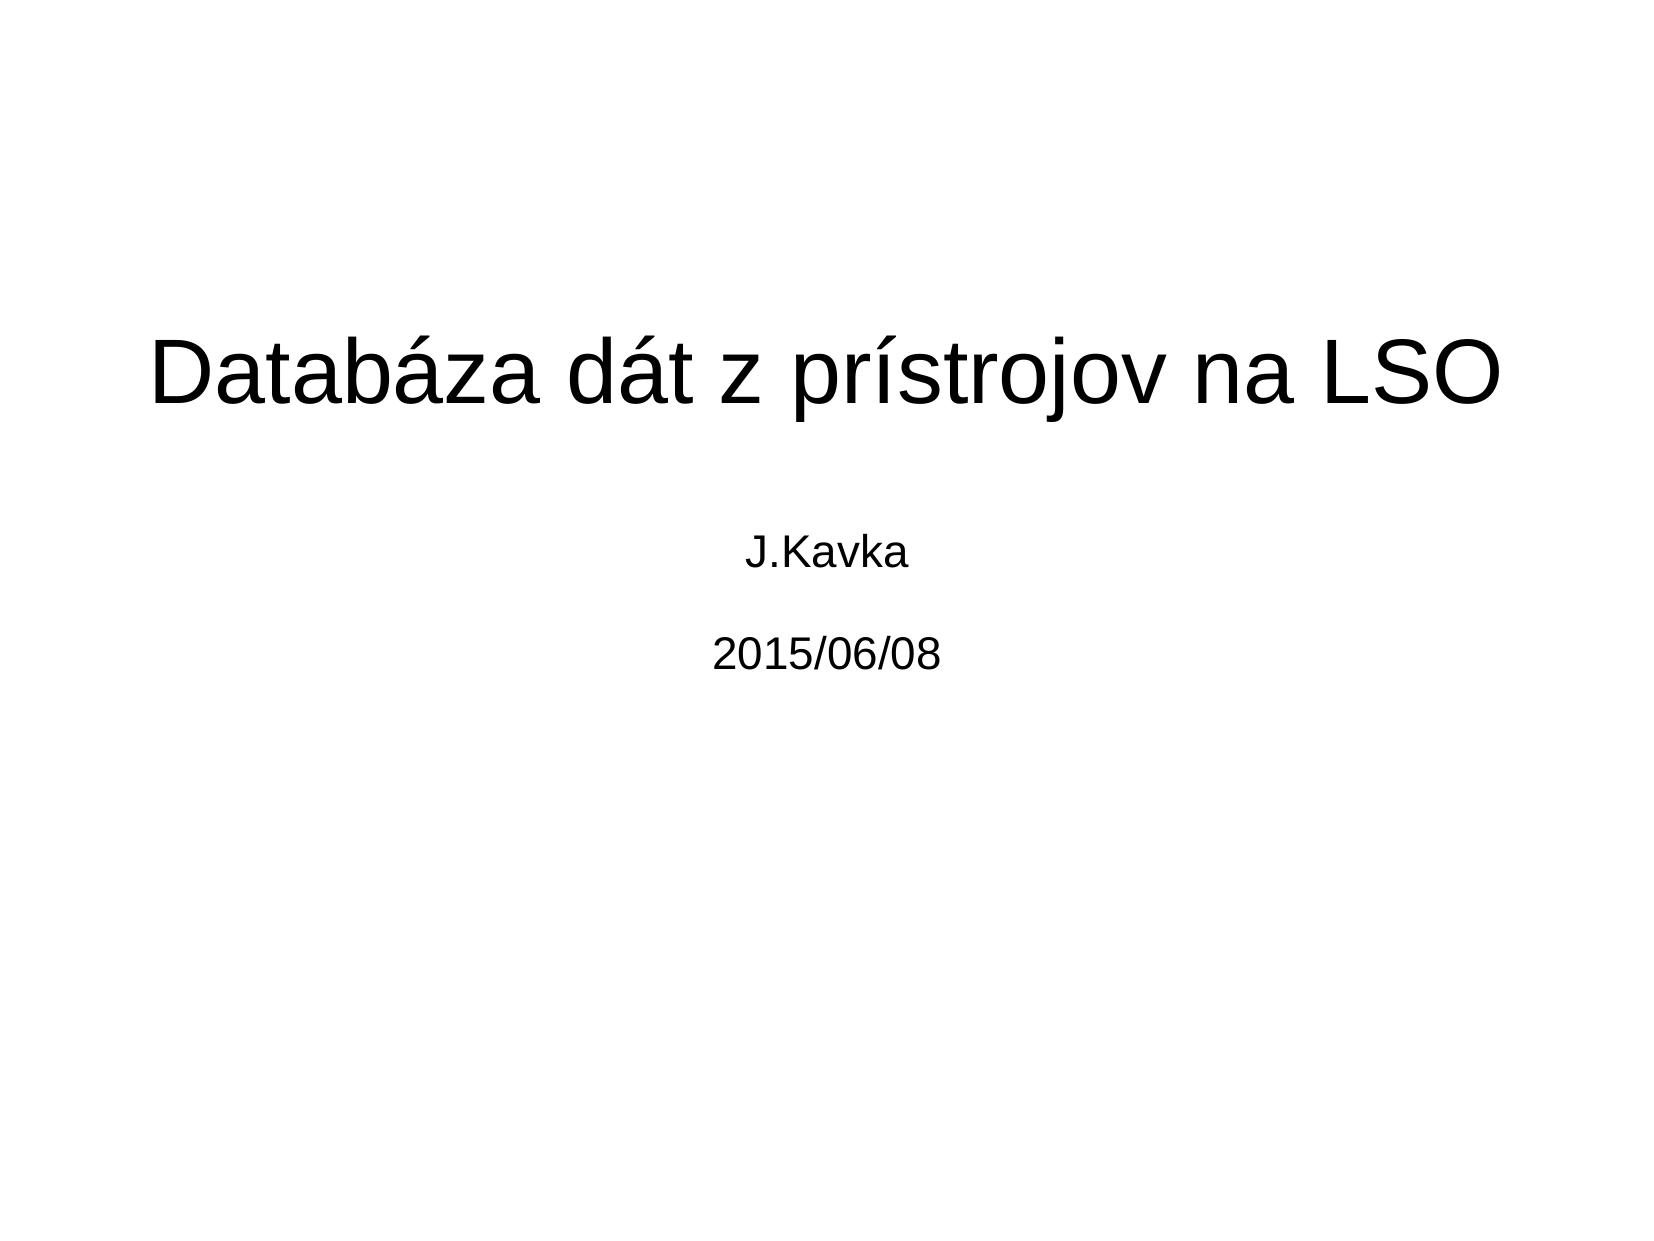

Databáza dát z prístrojov na LSO
J.Kavka
2015/06/08